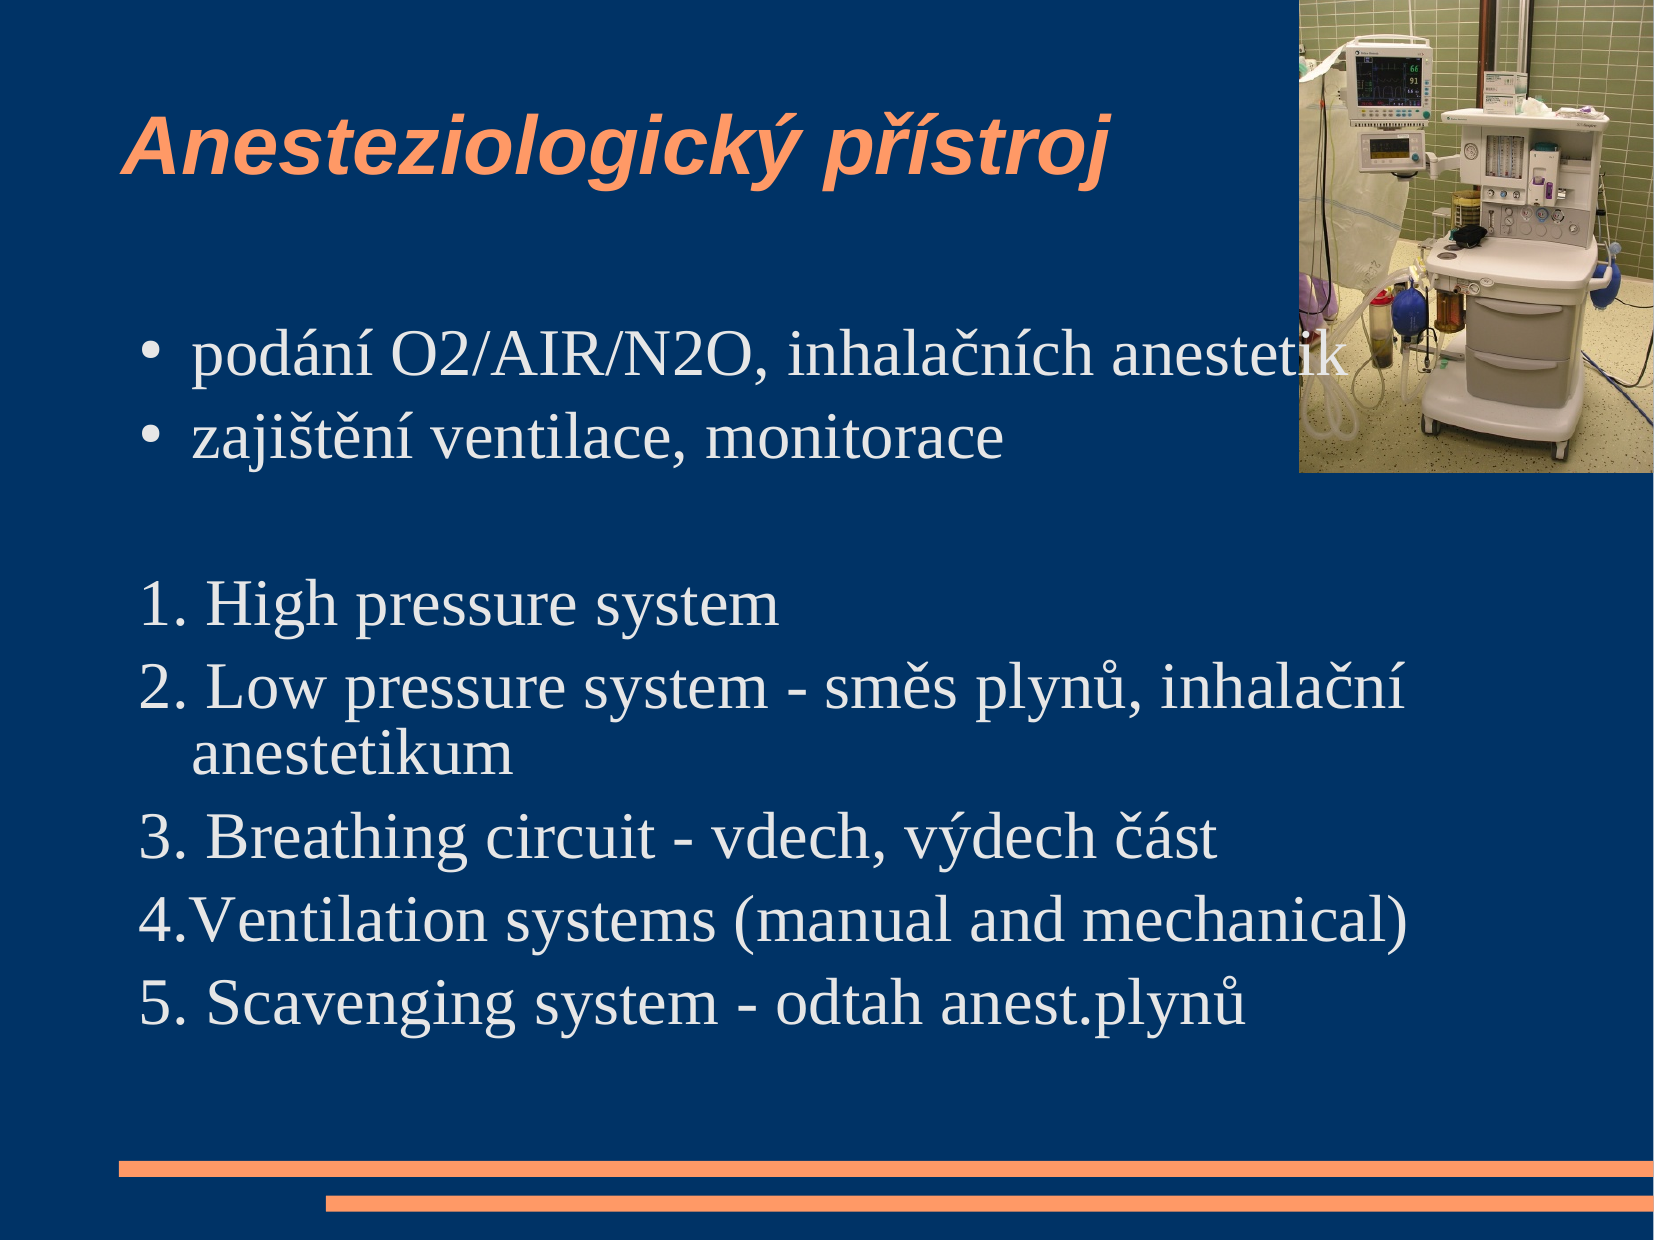

# Anesteziologický přístroj
podání O2/AIR/N2O, inhalačních anestetik
zajištění ventilace, monitorace
1. High pressure system
2. Low pressure system - směs plynů, inhalační anestetikum
3. Breathing circuit - vdech, výdech část
4.Ventilation systems (manual and mechanical)
5. Scavenging system - odtah anest.plynů